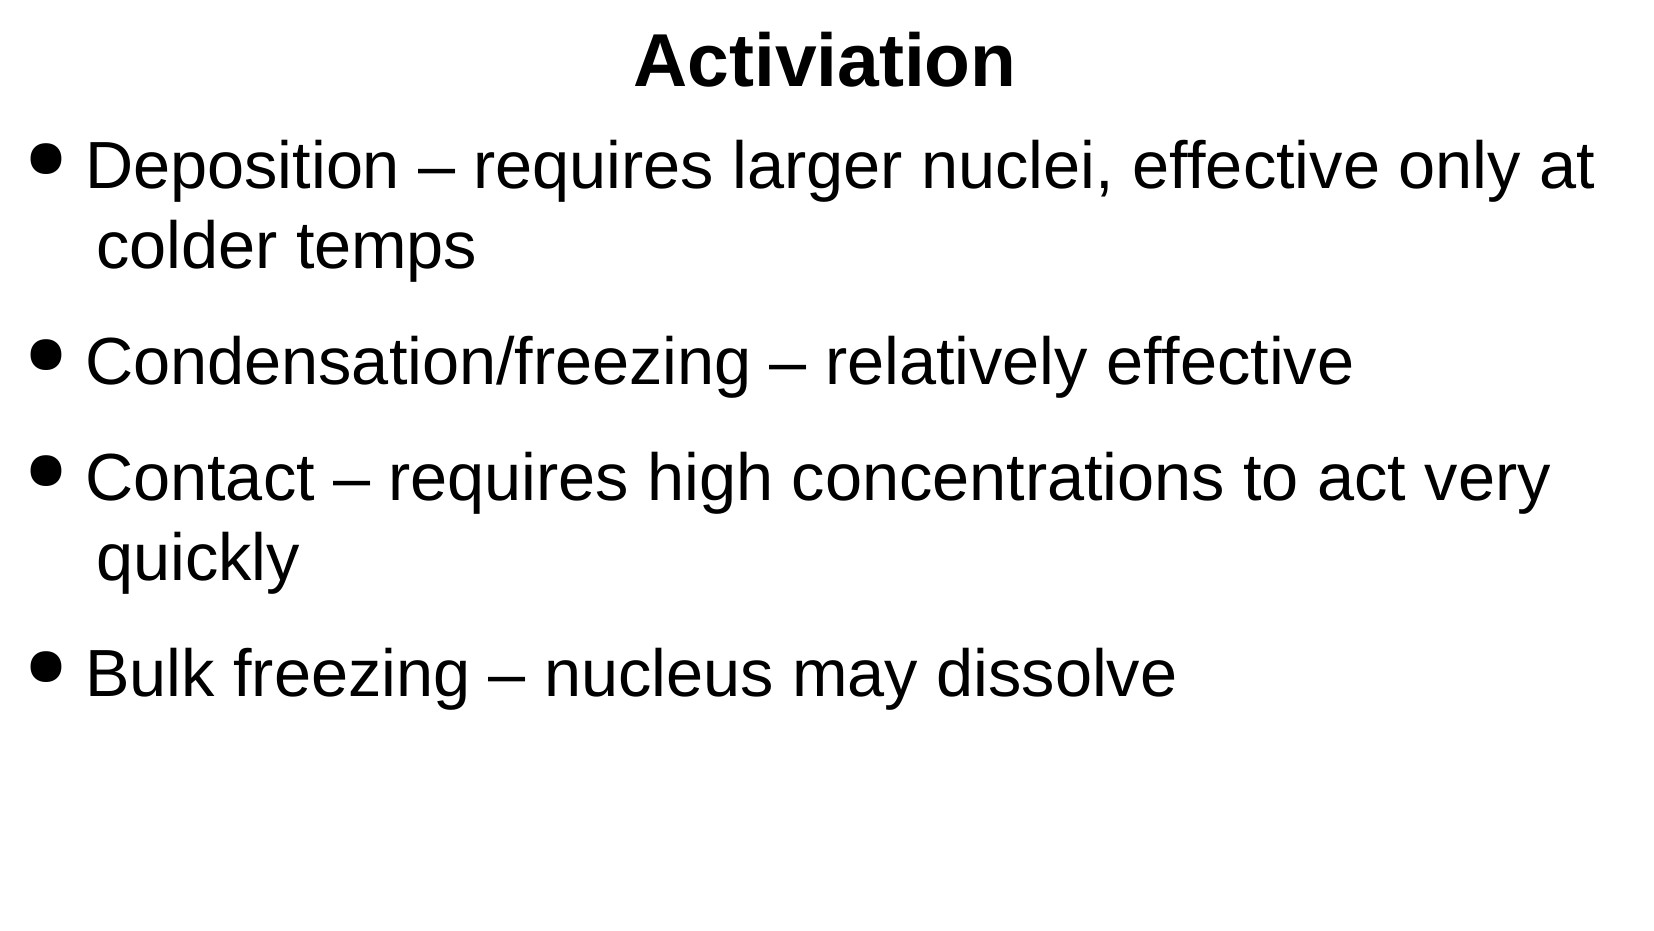

# Activiation
 Deposition – requires larger nuclei, effective only at colder temps
 Condensation/freezing – relatively effective
 Contact – requires high concentrations to act very quickly
 Bulk freezing – nucleus may dissolve